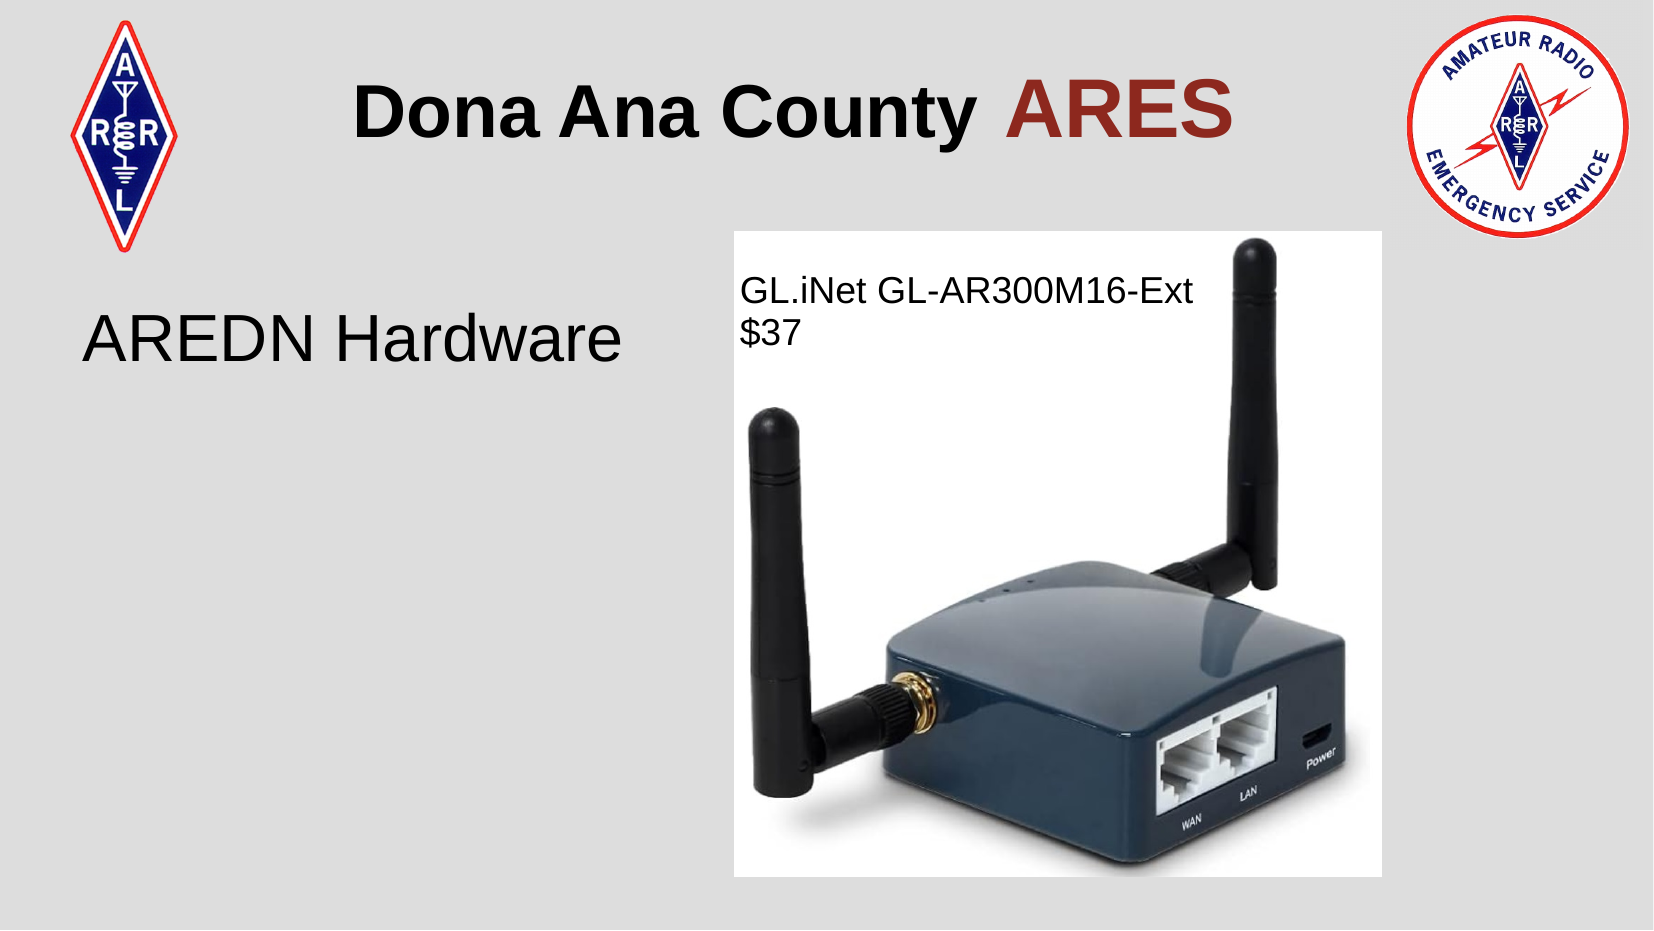

# Dona Ana County ARES
GL.iNet GL-AR300M16-Ext
$37
AREDN Hardware